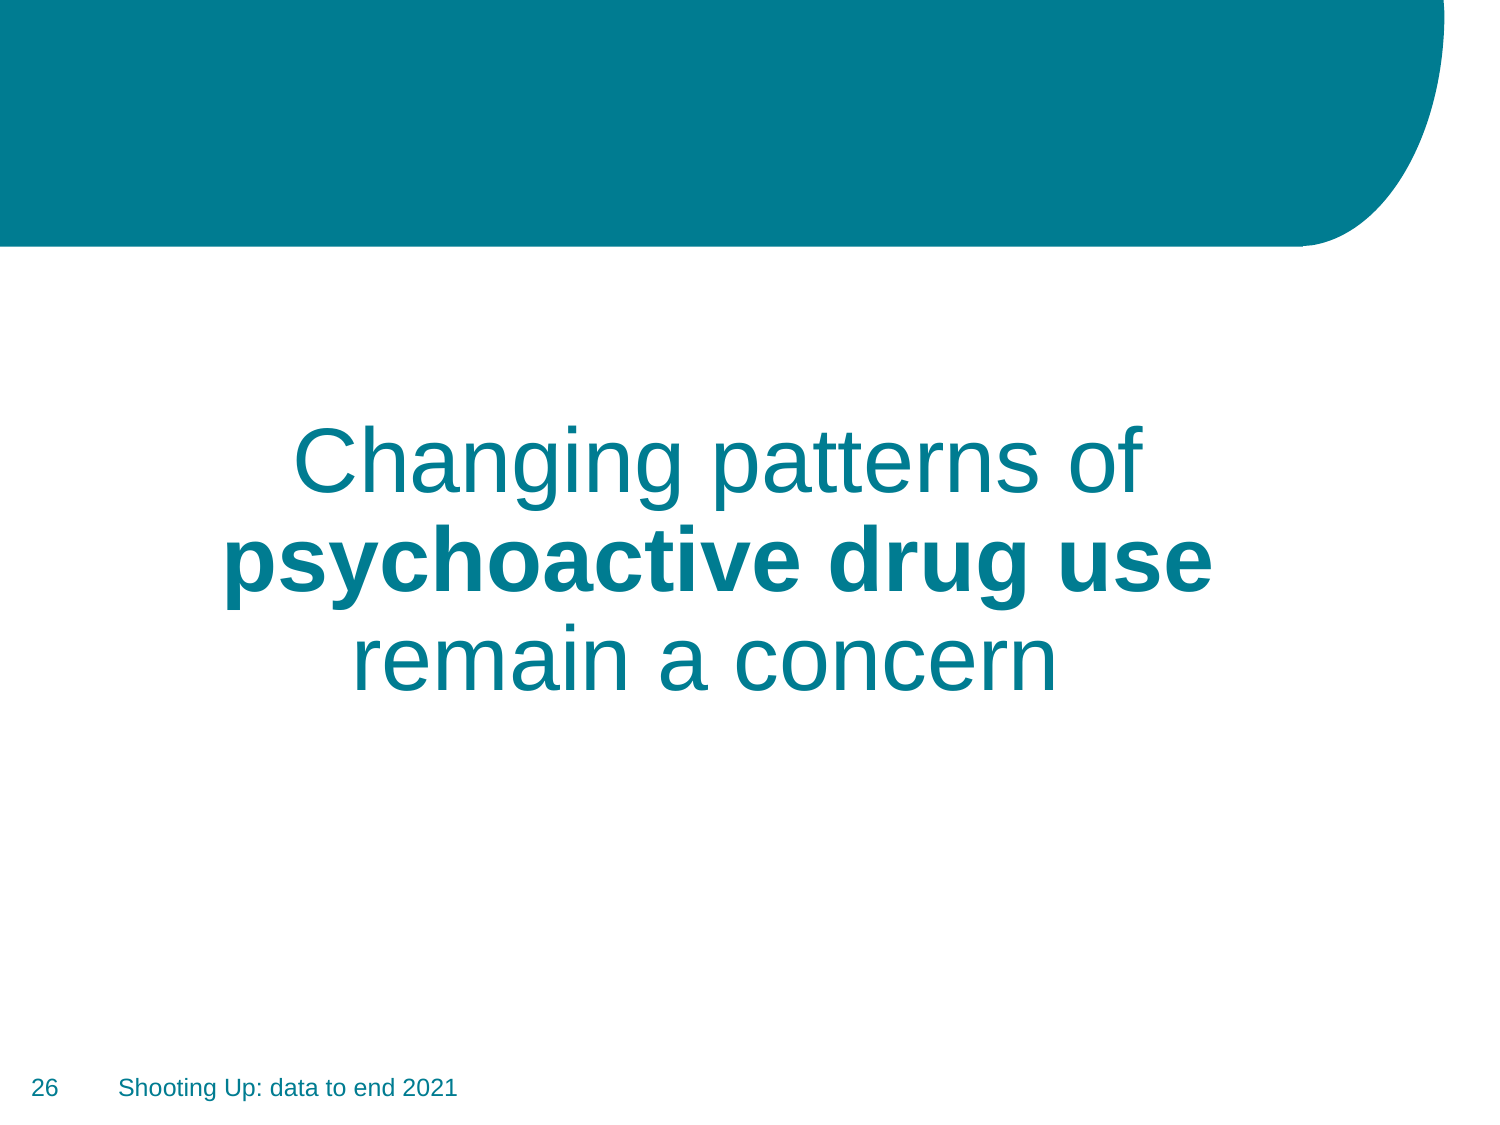

# Changing patterns of psychoactive drug use remain a concern
24
Shooting Up: data to end 2021